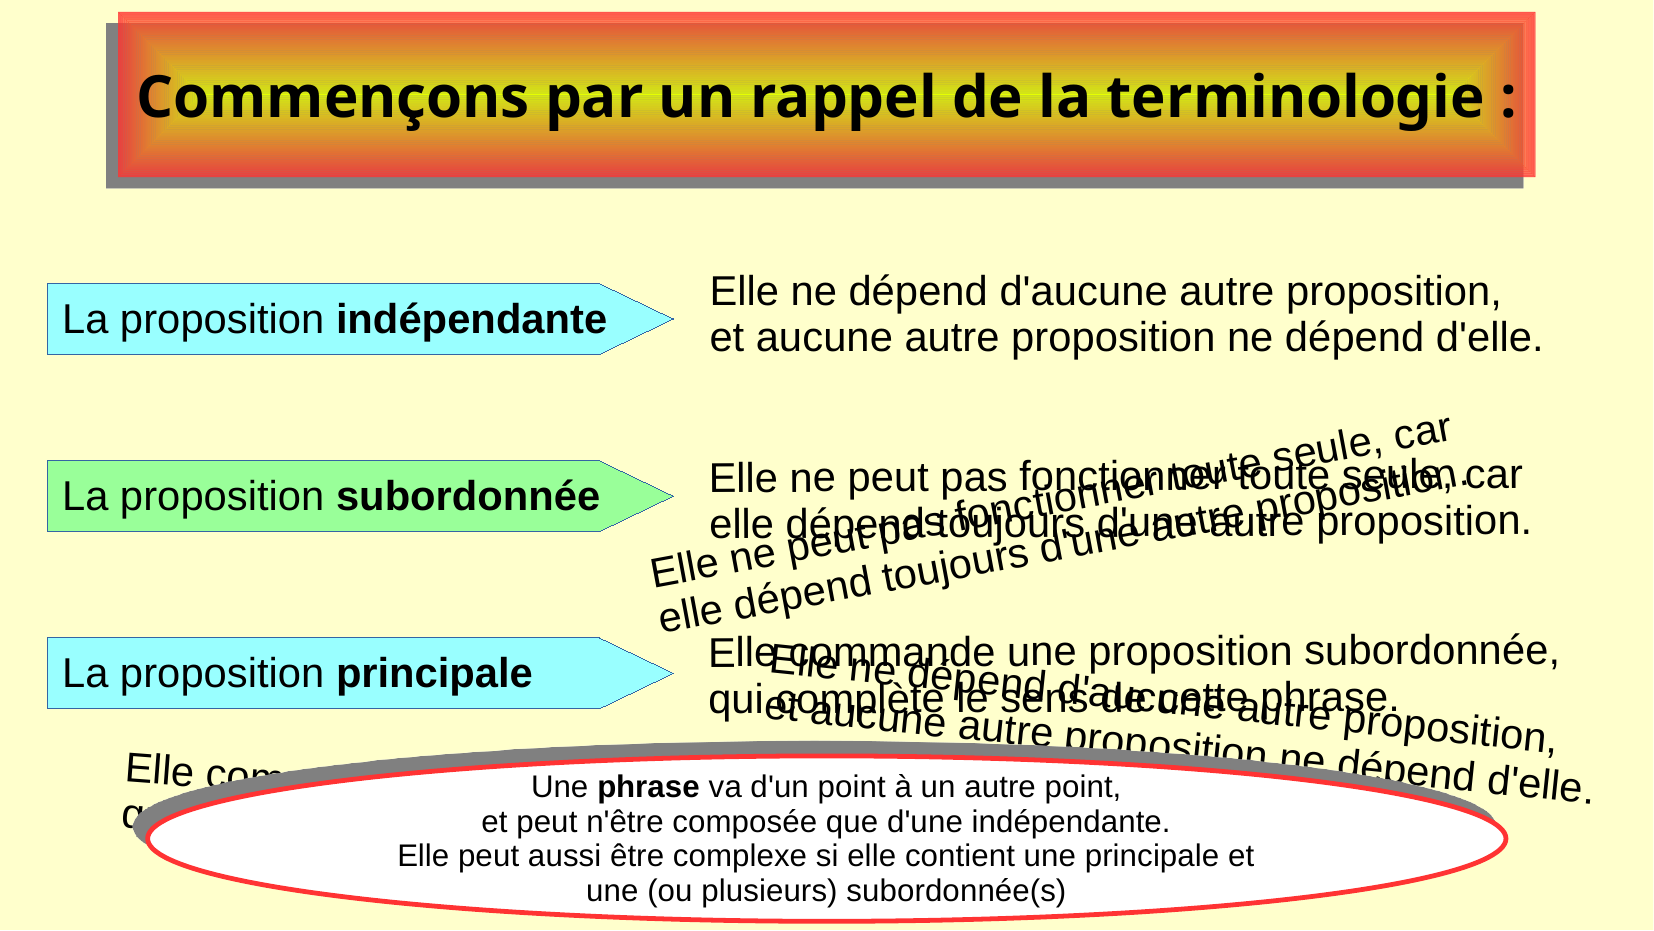

Commençons par un rappel de la terminologie :
Elle ne dépend d'aucune autre proposition,
et aucune autre proposition ne dépend d'elle.
La proposition indépendante
Elle ne peut pas fonctionner toute seule, car
elle dépend toujours d'une autre proposition.
La proposition subordonnée
Elle ne peut pas fonctionner toute seule, car
elle dépend toujours d'une autre proposition.
Elle commande une proposition subordonnée,
qui complète le sens de cette phrase.
La proposition principale
Elle ne dépend d'aucune autre proposition,
et aucune autre proposition ne dépend d'elle.
Une phrase va d'un point à un autre point,
et peut n'être composée que d'une indépendante.
Elle peut aussi être complexe si elle contient une principale et
une (ou plusieurs) subordonnée(s)
Elle commande une proposition subordonnée,
qui complète le sens de cette phrase.